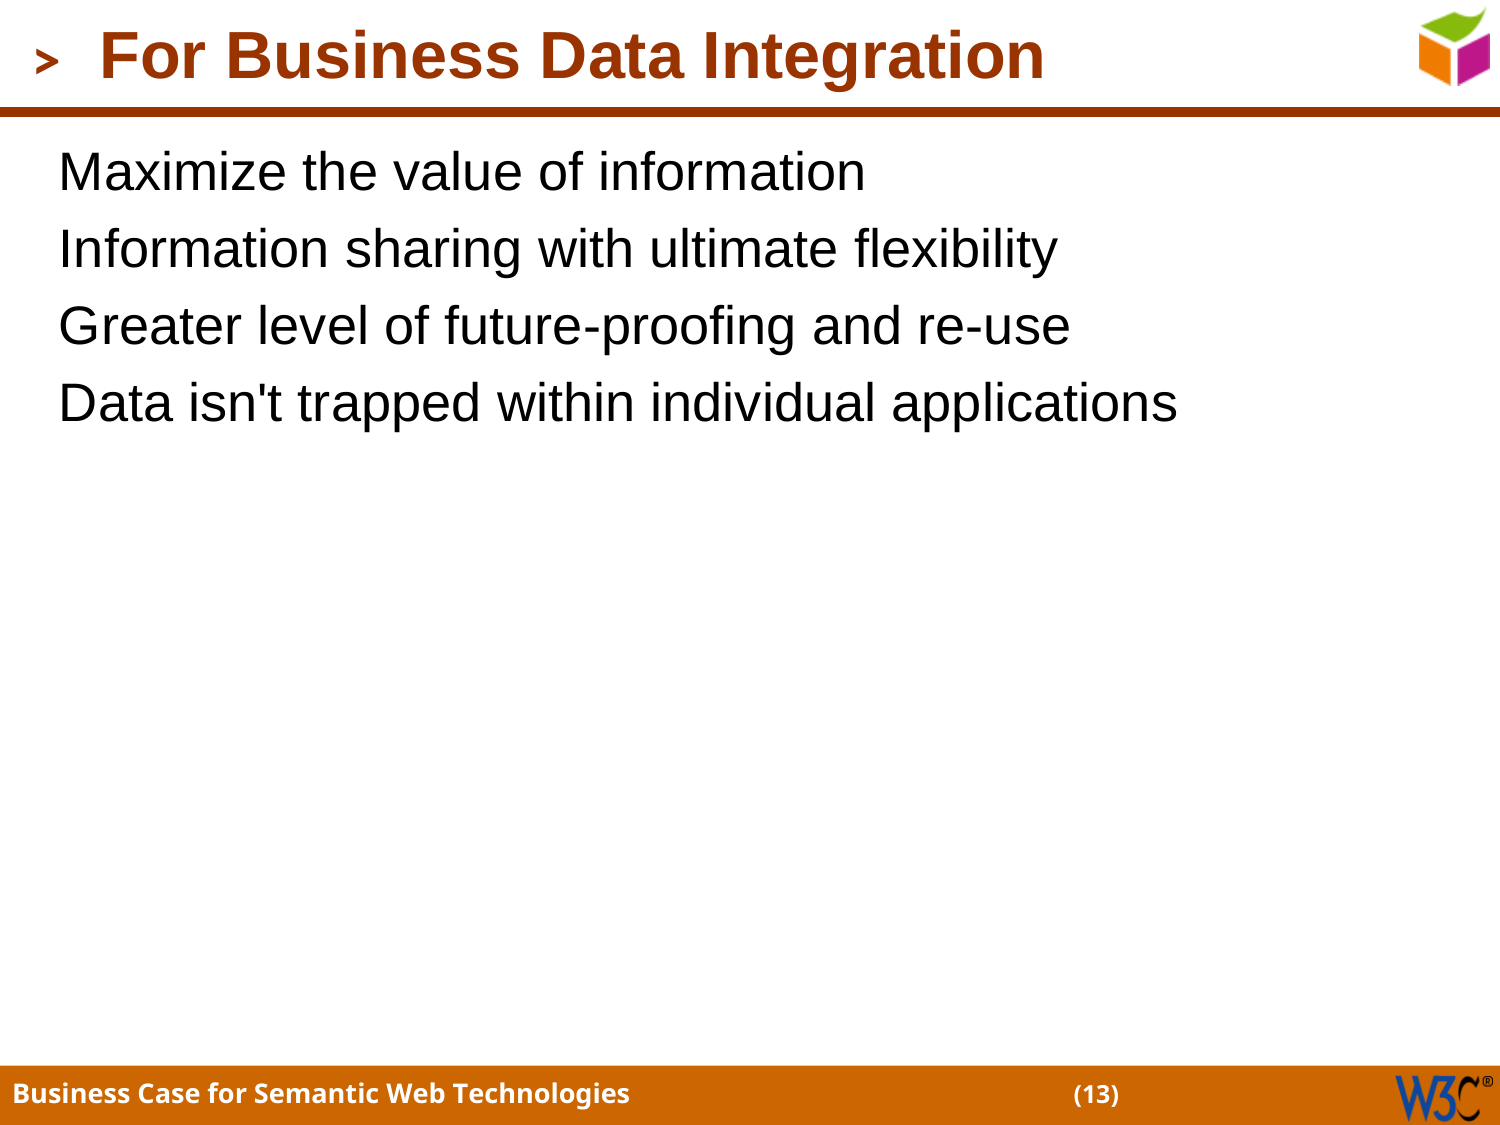

# For Business Data Integration
Maximize the value of information
Information sharing with ultimate flexibility
Greater level of future-proofing and re-use
Data isn't trapped within individual applications